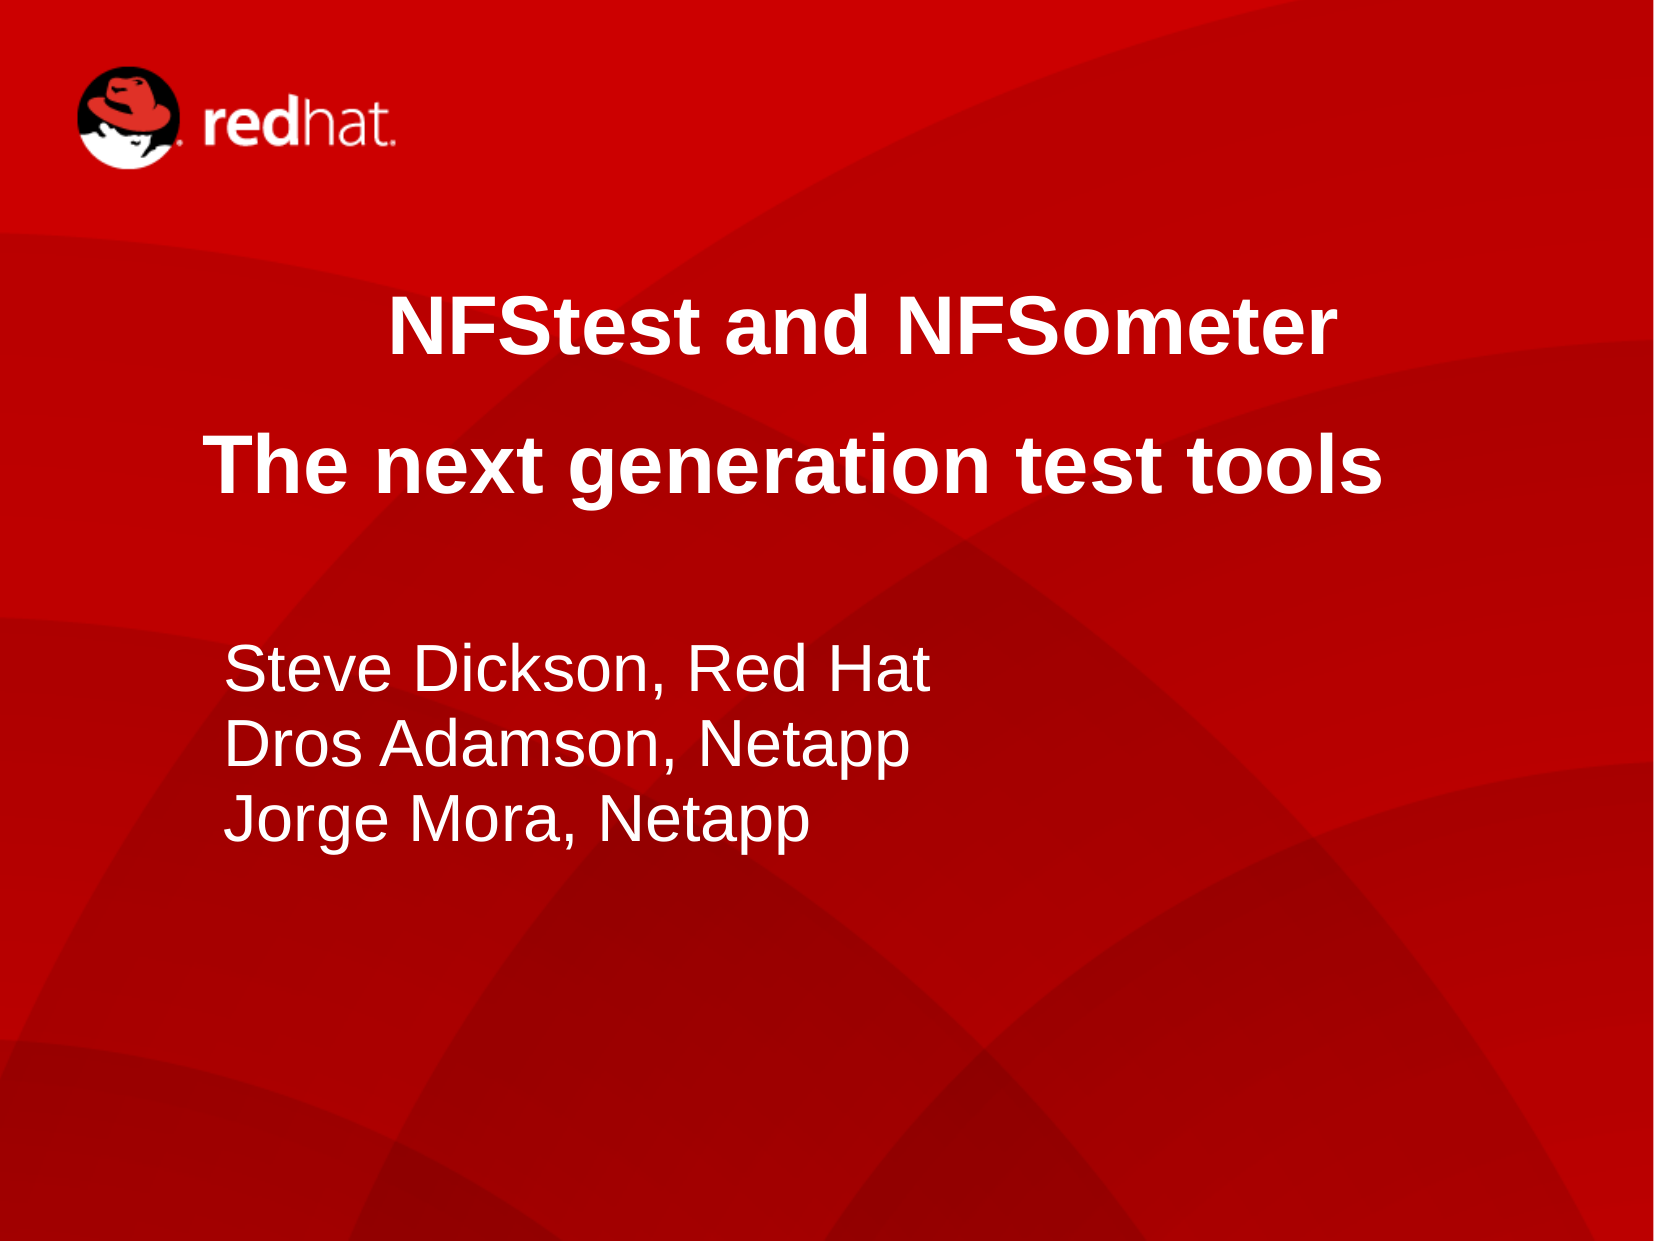

NFStest and NFSometer
The next generation test tools
Steve Dickson, Red Hat
Dros Adamson, Netapp
Jorge Mora, Netapp